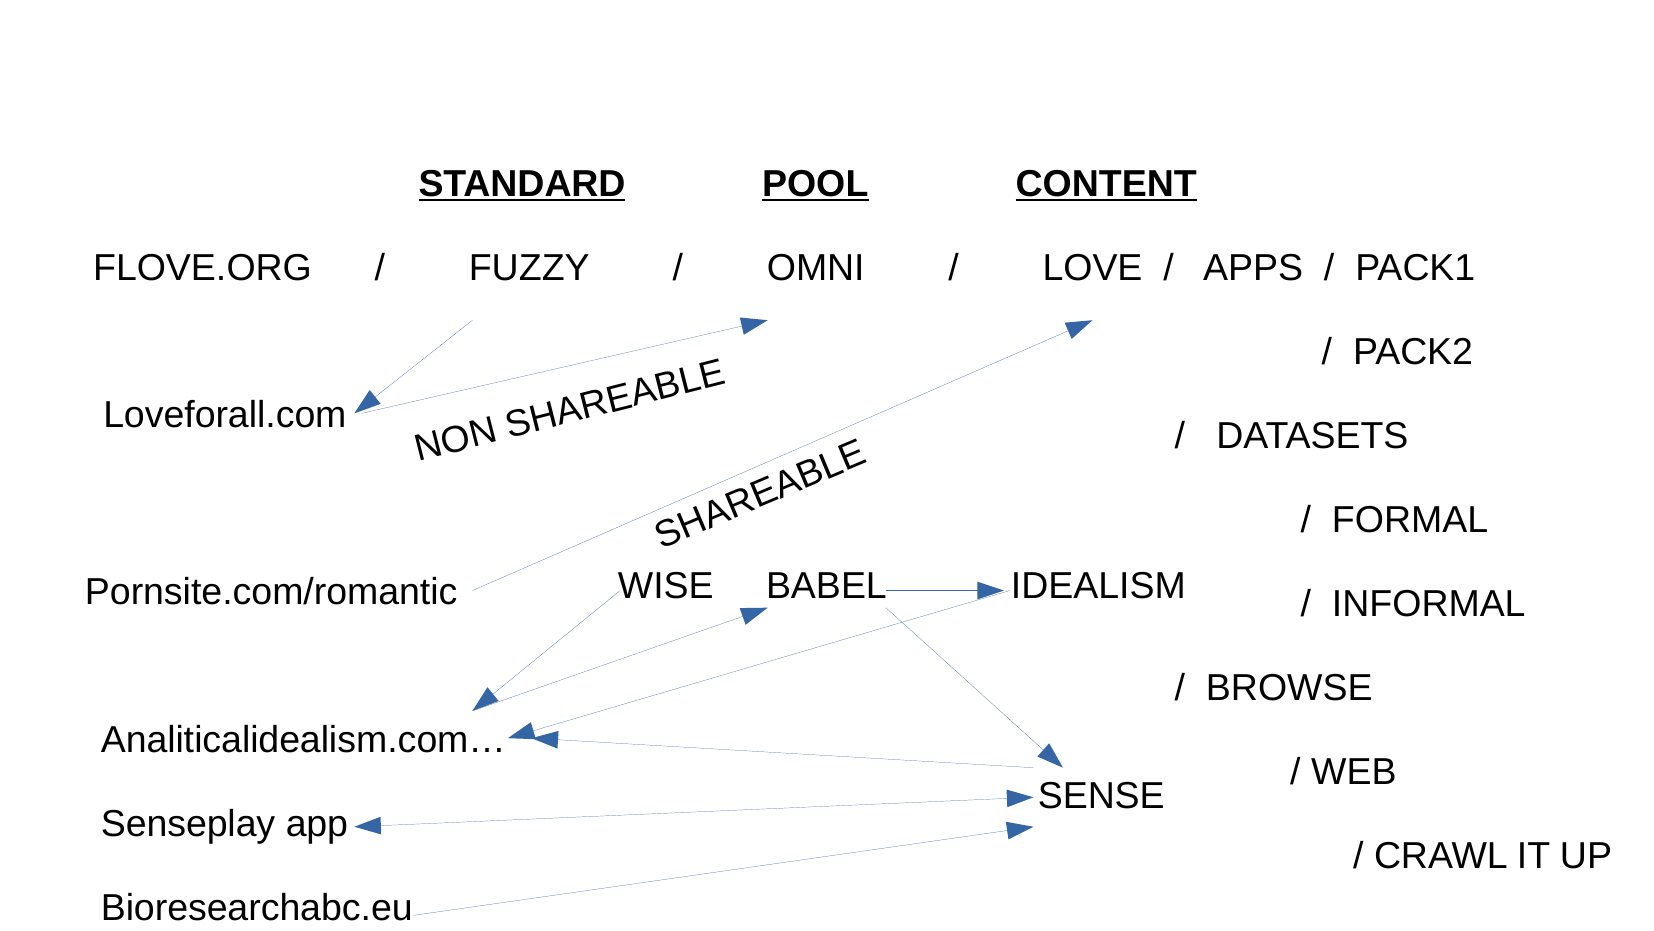

STANDARD POOL CONTENT
FLOVE.ORG / FUZZY / OMNI / LOVE / APPS / PACK1
 / PACK2
 / DATASETS
 / FORMAL
 / INFORMAL
 / BROWSE
 / WEB
 / CRAWL IT UP
 WISE BABEL IDEALISM
 SENSE
NON SHAREABLE
Loveforall.com
SHAREABLE
Pornsite.com/romantic
Analiticalidealism.com…
Senseplay app
Bioresearchabc.eu